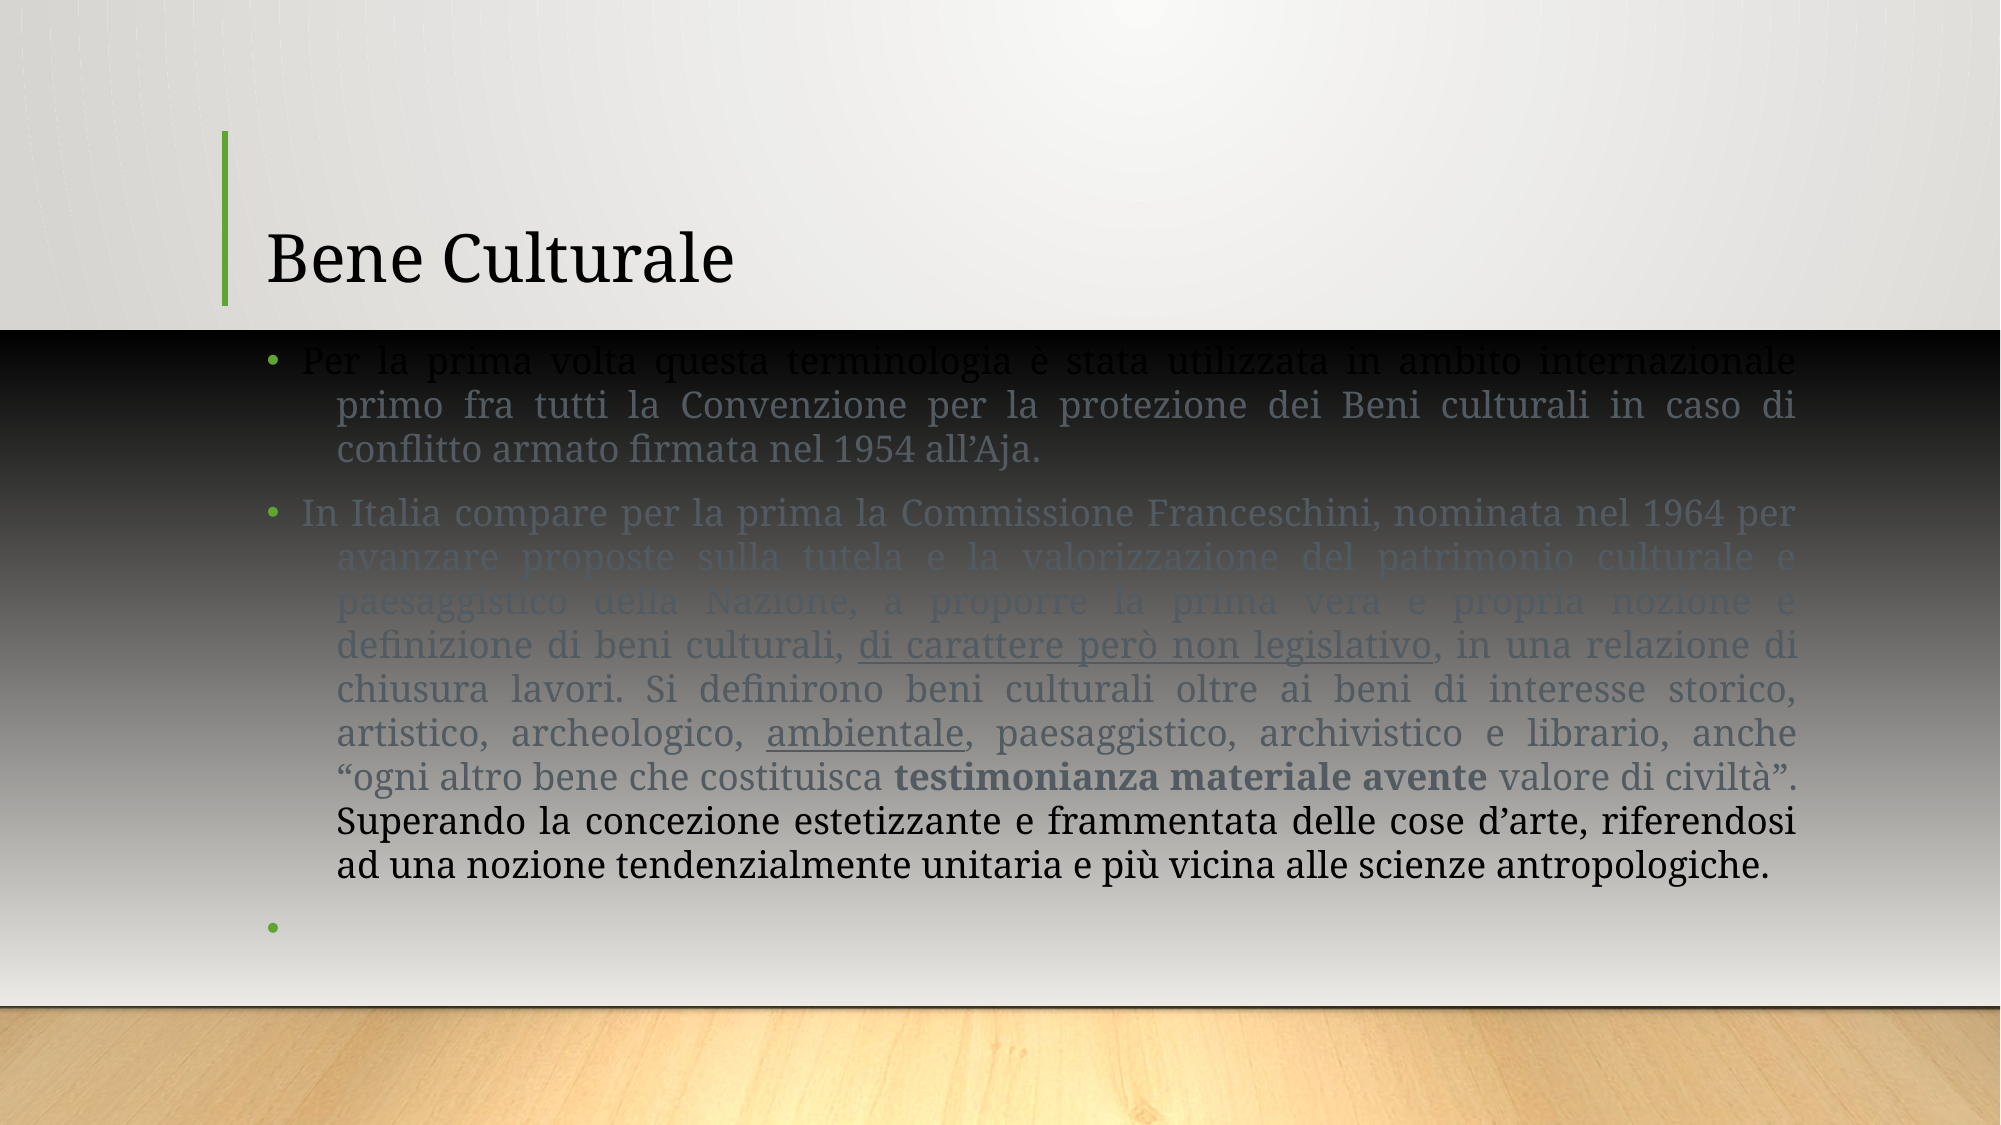

# Bene Culturale
Per la prima volta questa terminologia è stata utilizzata in ambito internazionale primo fra tutti la Convenzione per la protezione dei Beni culturali in caso di conflitto armato firmata nel 1954 all’Aja.
In Italia compare per la prima la Commissione Franceschini, nominata nel 1964 per avanzare proposte sulla tutela e la valorizzazione del patrimonio culturale e paesaggistico della Nazione, a proporre la prima vera e propria nozione e definizione di beni culturali, di carattere però non legislativo, in una relazione di chiusura lavori. Si definirono beni culturali oltre ai beni di interesse storico, artistico, archeologico, ambientale, paesaggistico, archivistico e librario, anche “ogni altro bene che costituisca testimonianza materiale avente valore di civiltà”. Superando la concezione estetizzante e frammentata delle cose d’arte, riferendosi ad una nozione tendenzialmente unitaria e più vicina alle scienze antropologiche.